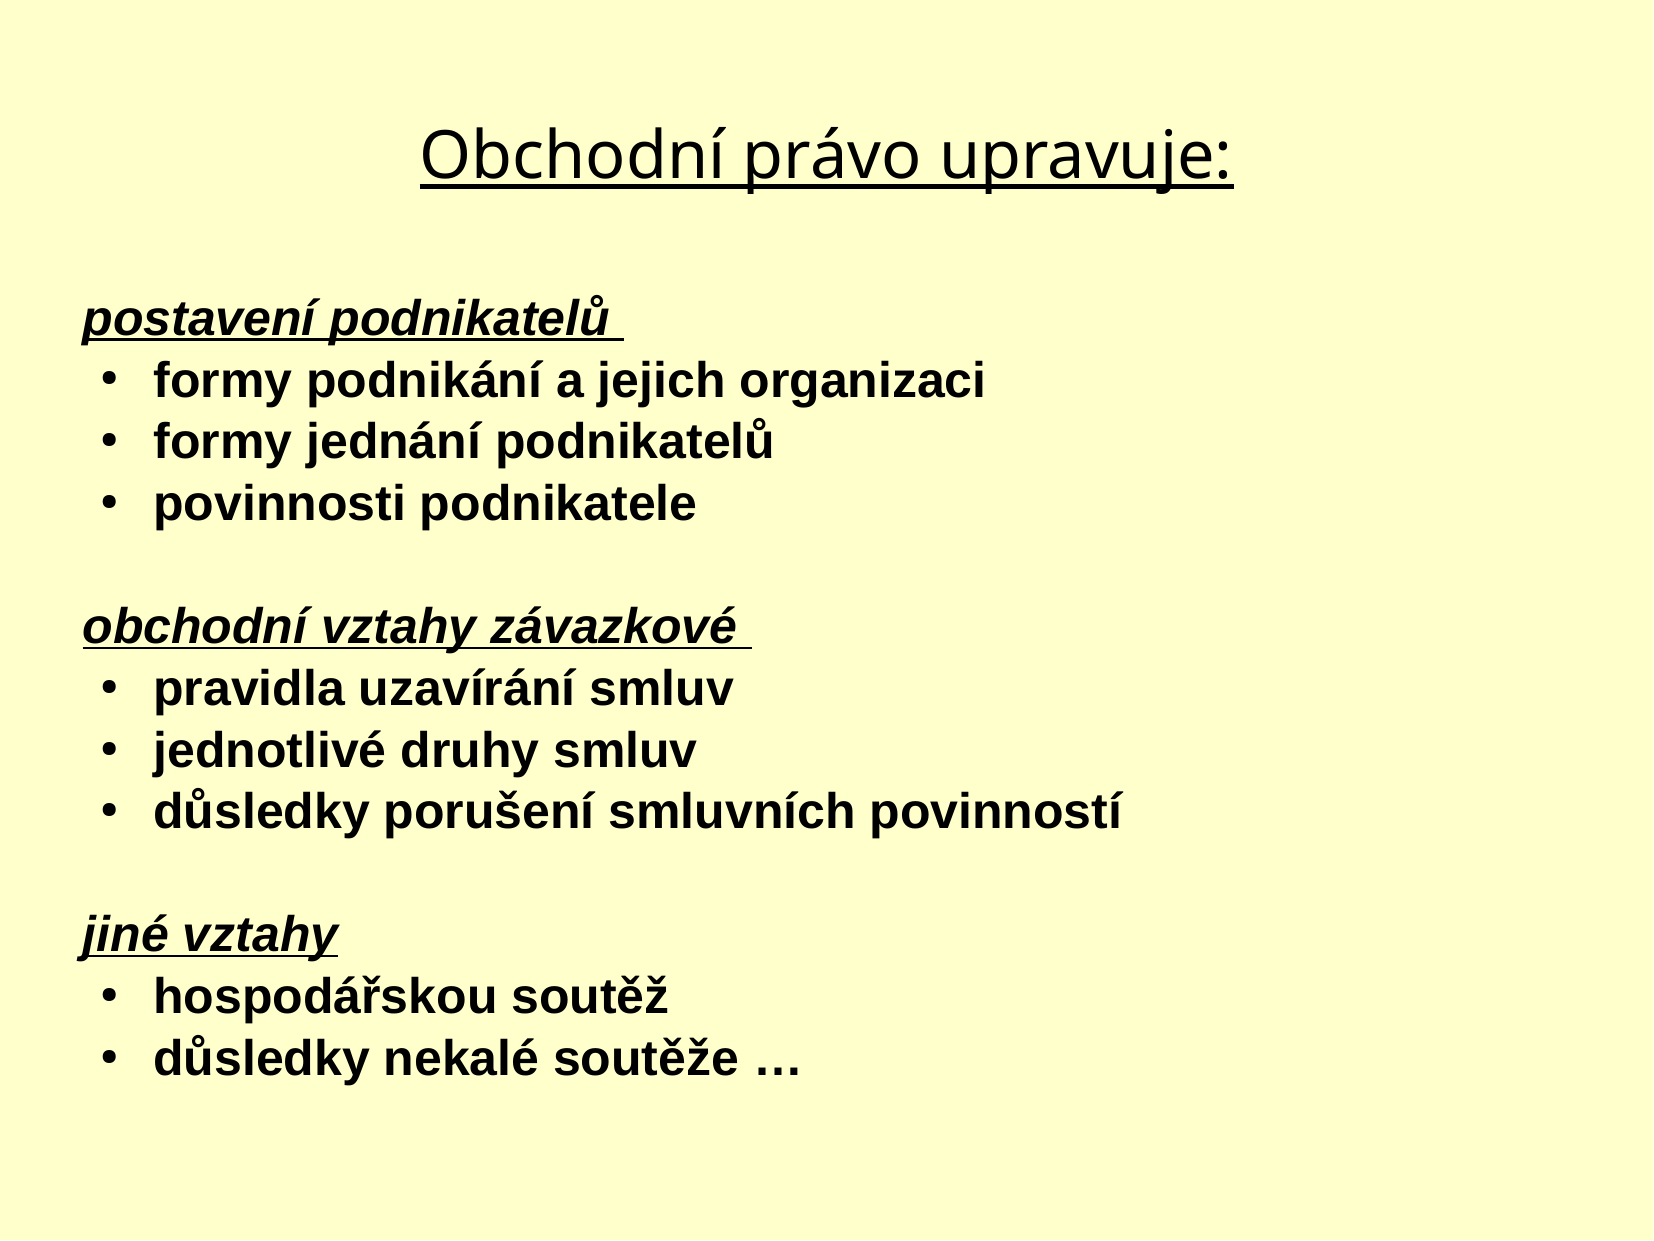

# Obchodní právo upravuje:
postavení podnikatelů
formy podnikání a jejich organizaci
formy jednání podnikatelů
povinnosti podnikatele
obchodní vztahy závazkové
pravidla uzavírání smluv
jednotlivé druhy smluv
důsledky porušení smluvních povinností
jiné vztahy
hospodářskou soutěž
důsledky nekalé soutěže …